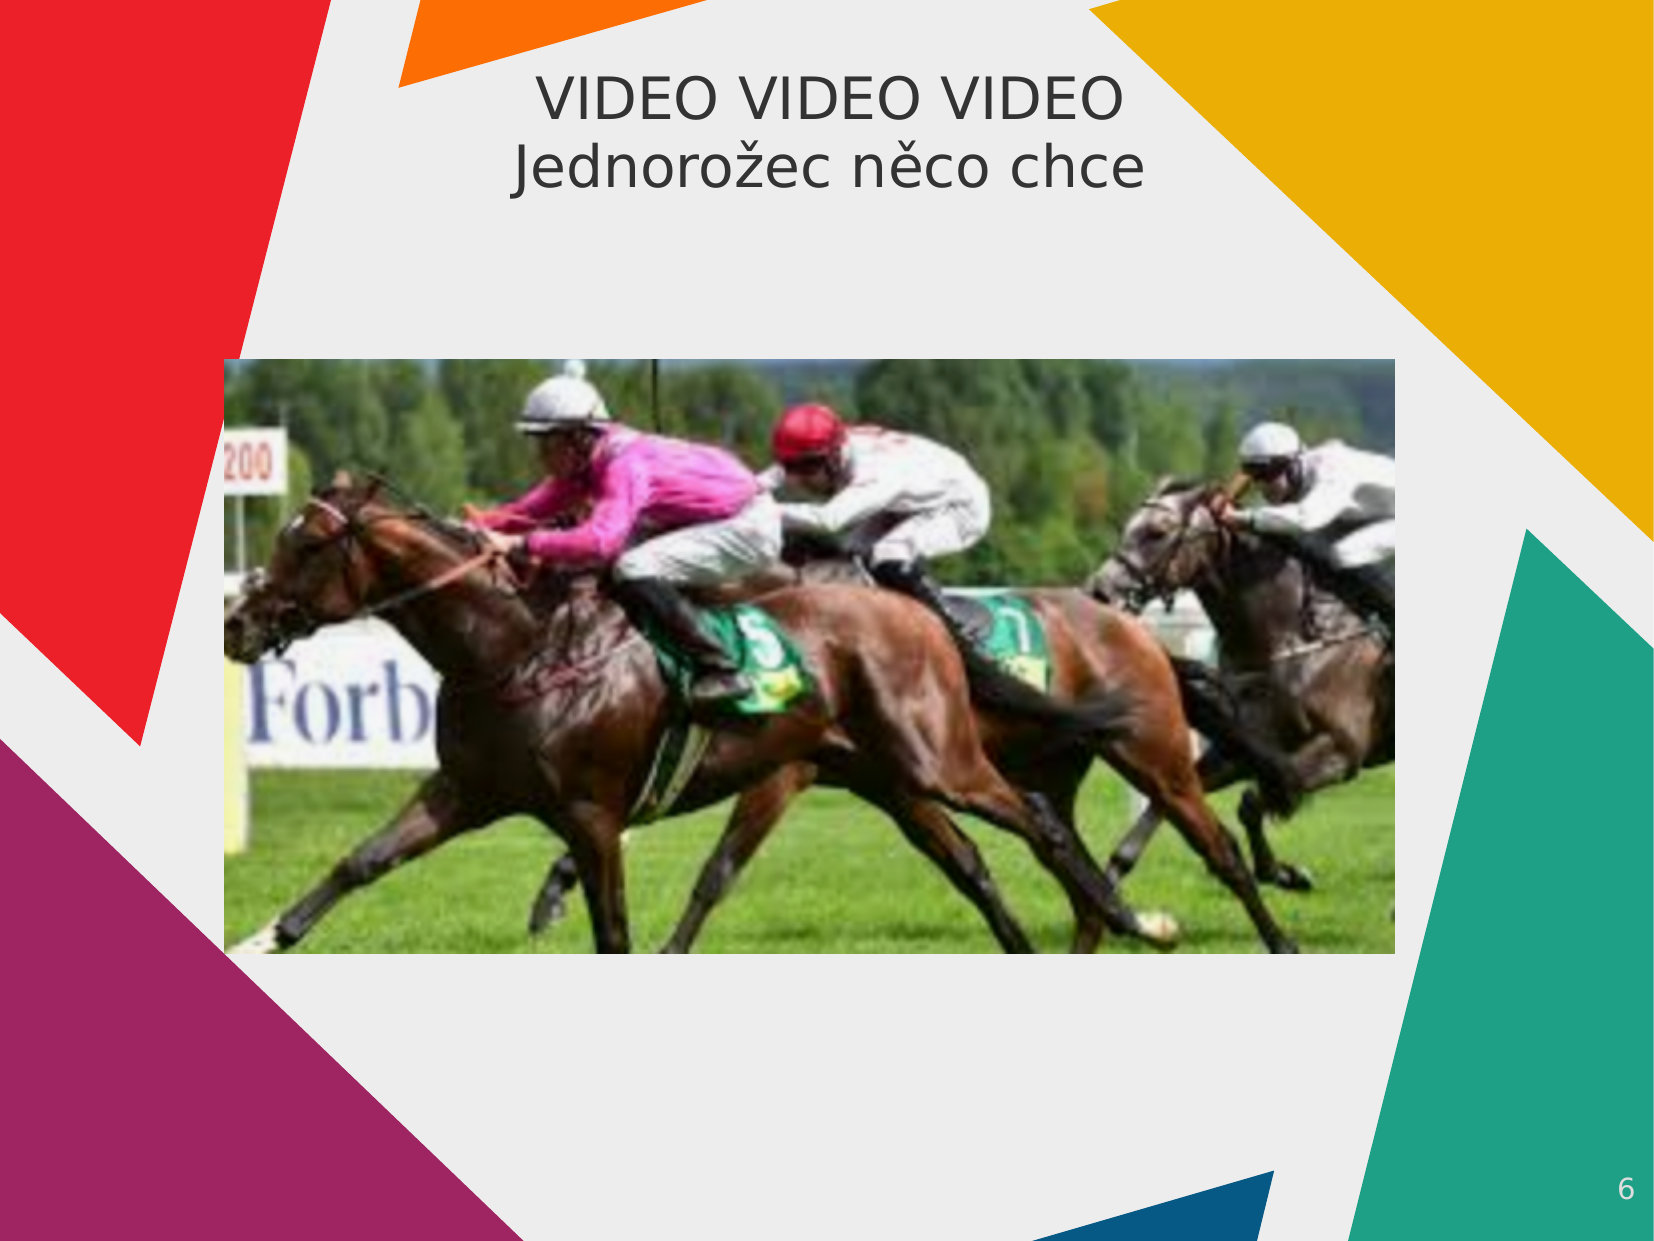

# VIDEO VIDEO VIDEO Jednorožec něco chce
6